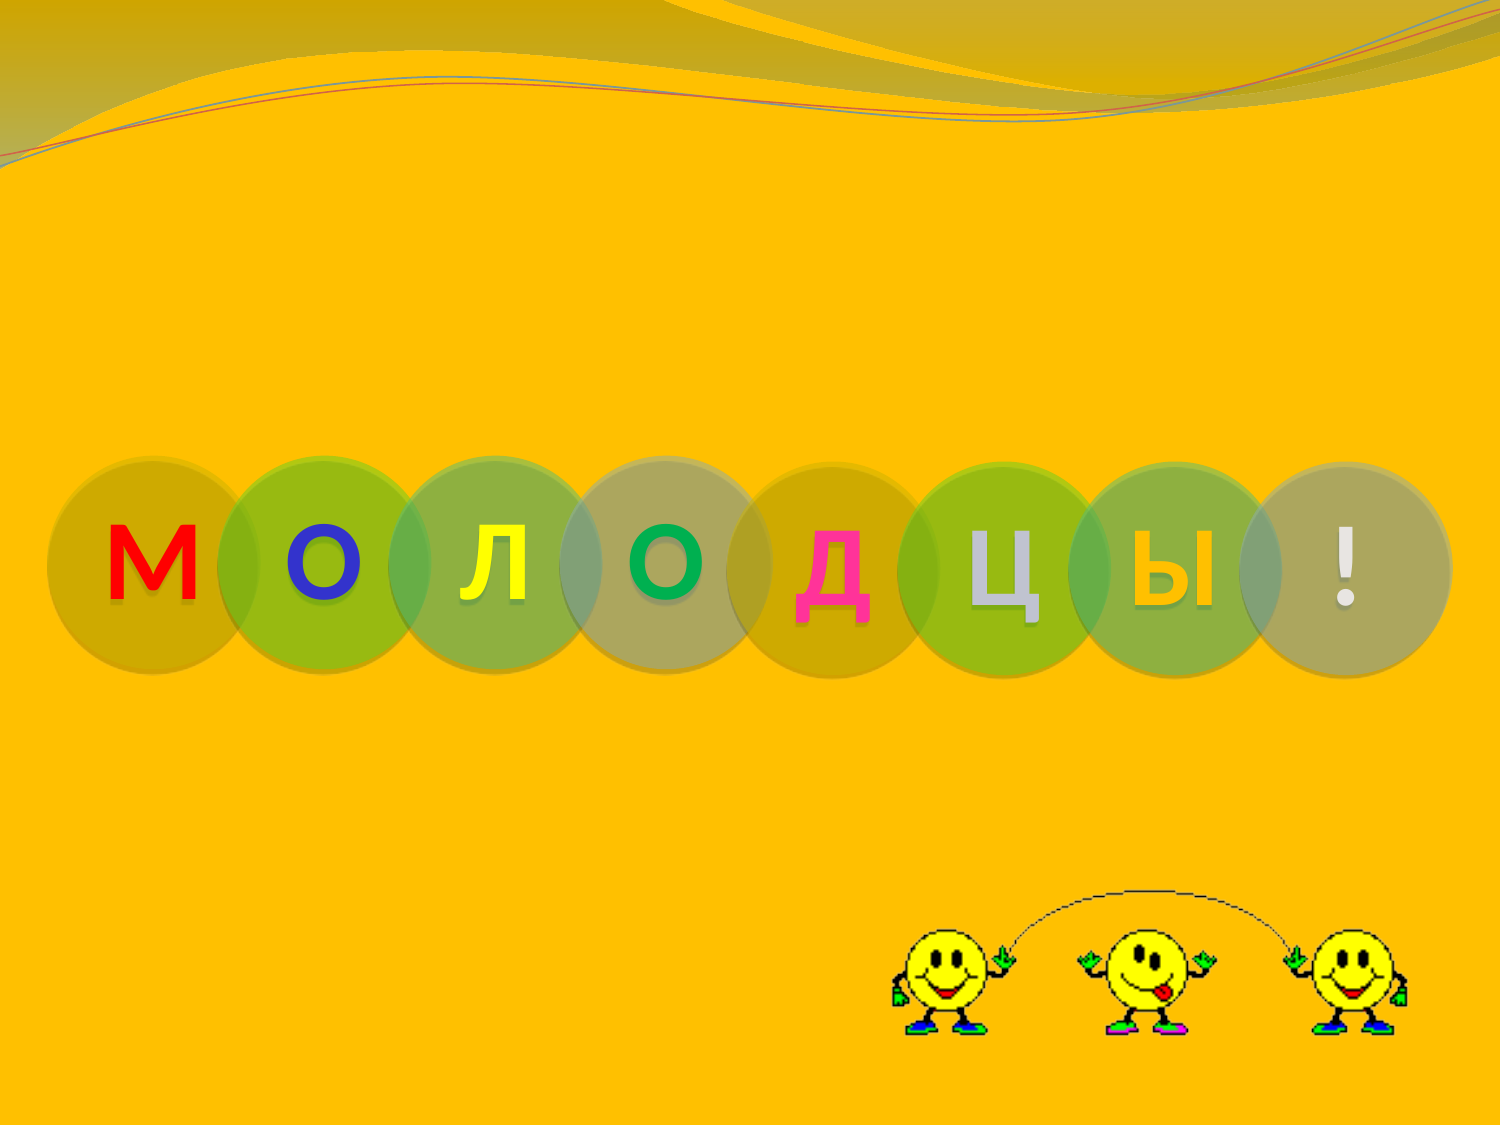

М
О
Л
О
Д
Ц
Ы
!